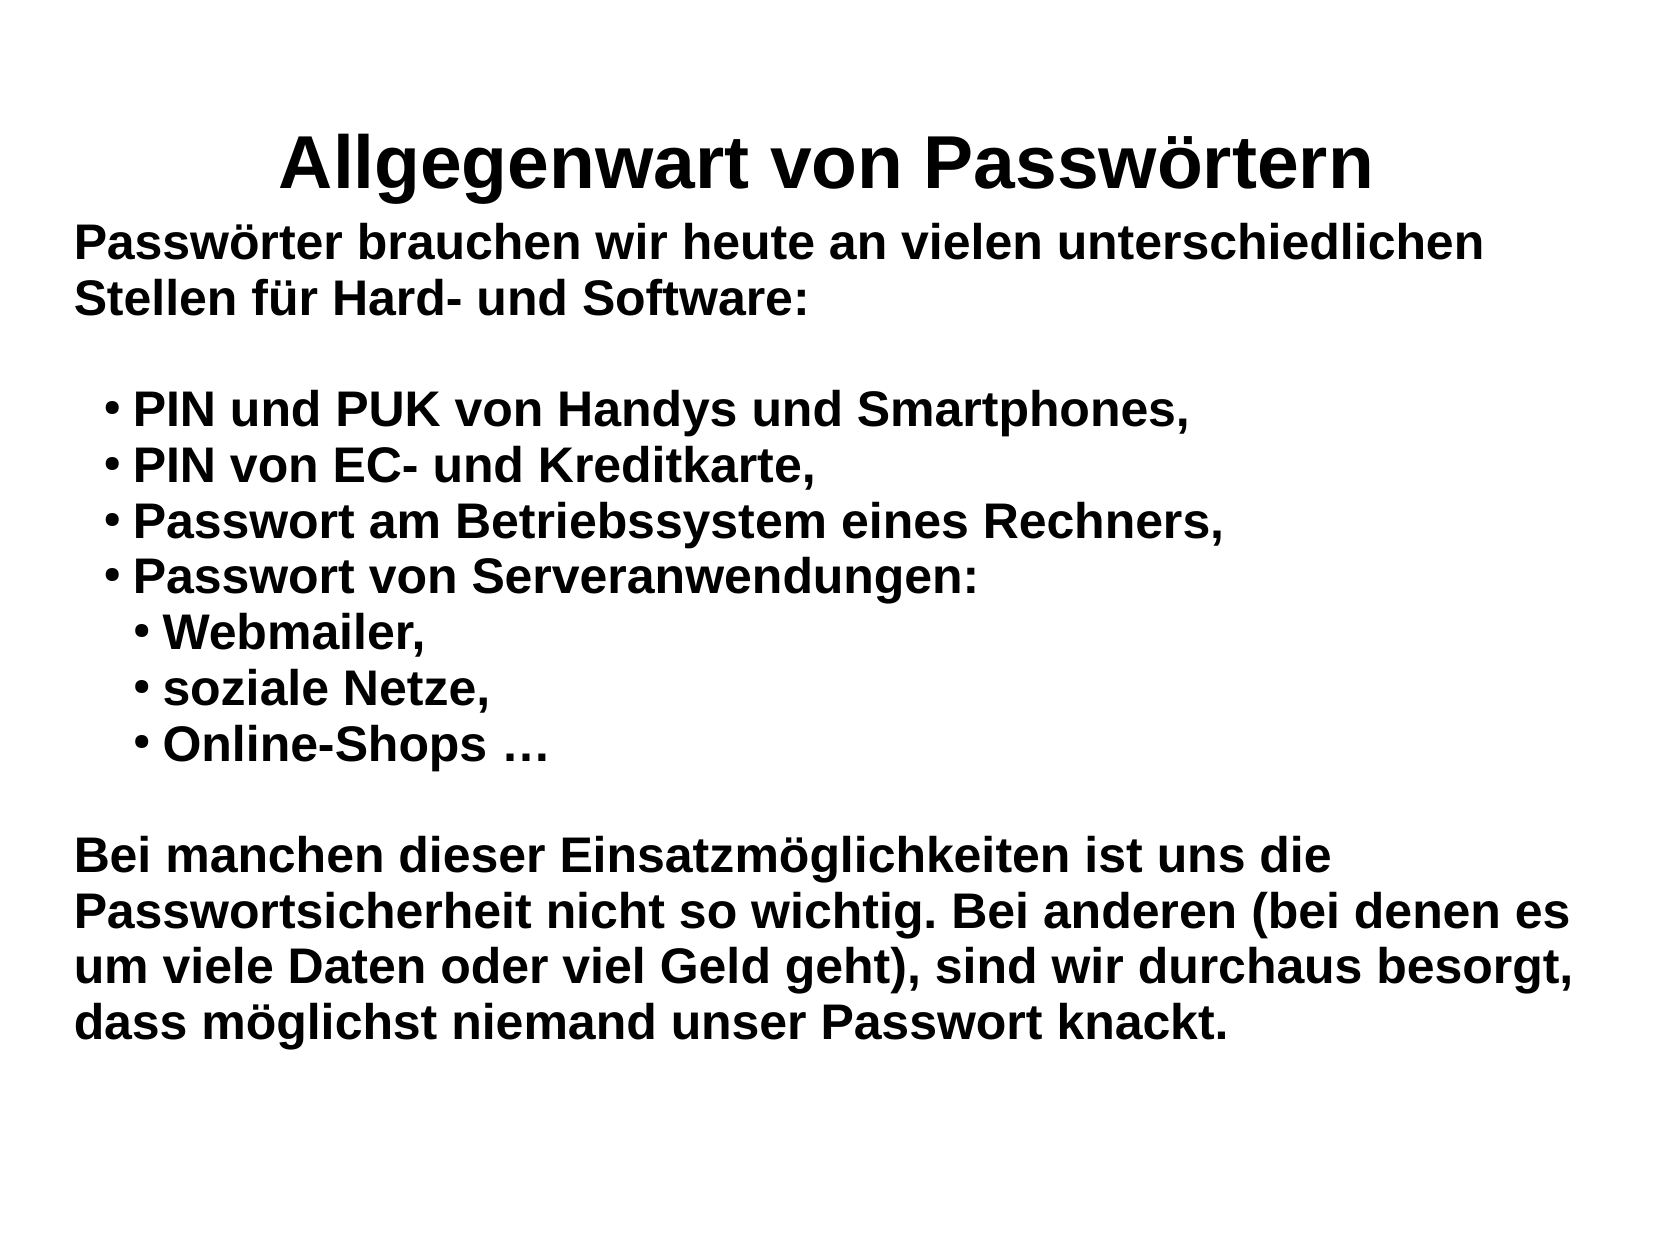

# Allgegenwart von Passwörtern
Passwörter brauchen wir heute an vielen unterschiedlichen Stellen für Hard- und Software:
PIN und PUK von Handys und Smartphones,
PIN von EC- und Kreditkarte,
Passwort am Betriebssystem eines Rechners,
Passwort von Serveranwendungen:
Webmailer,
soziale Netze,
Online-Shops …
Bei manchen dieser Einsatzmöglichkeiten ist uns die Passwortsicherheit nicht so wichtig. Bei anderen (bei denen es um viele Daten oder viel Geld geht), sind wir durchaus besorgt, dass möglichst niemand unser Passwort knackt.